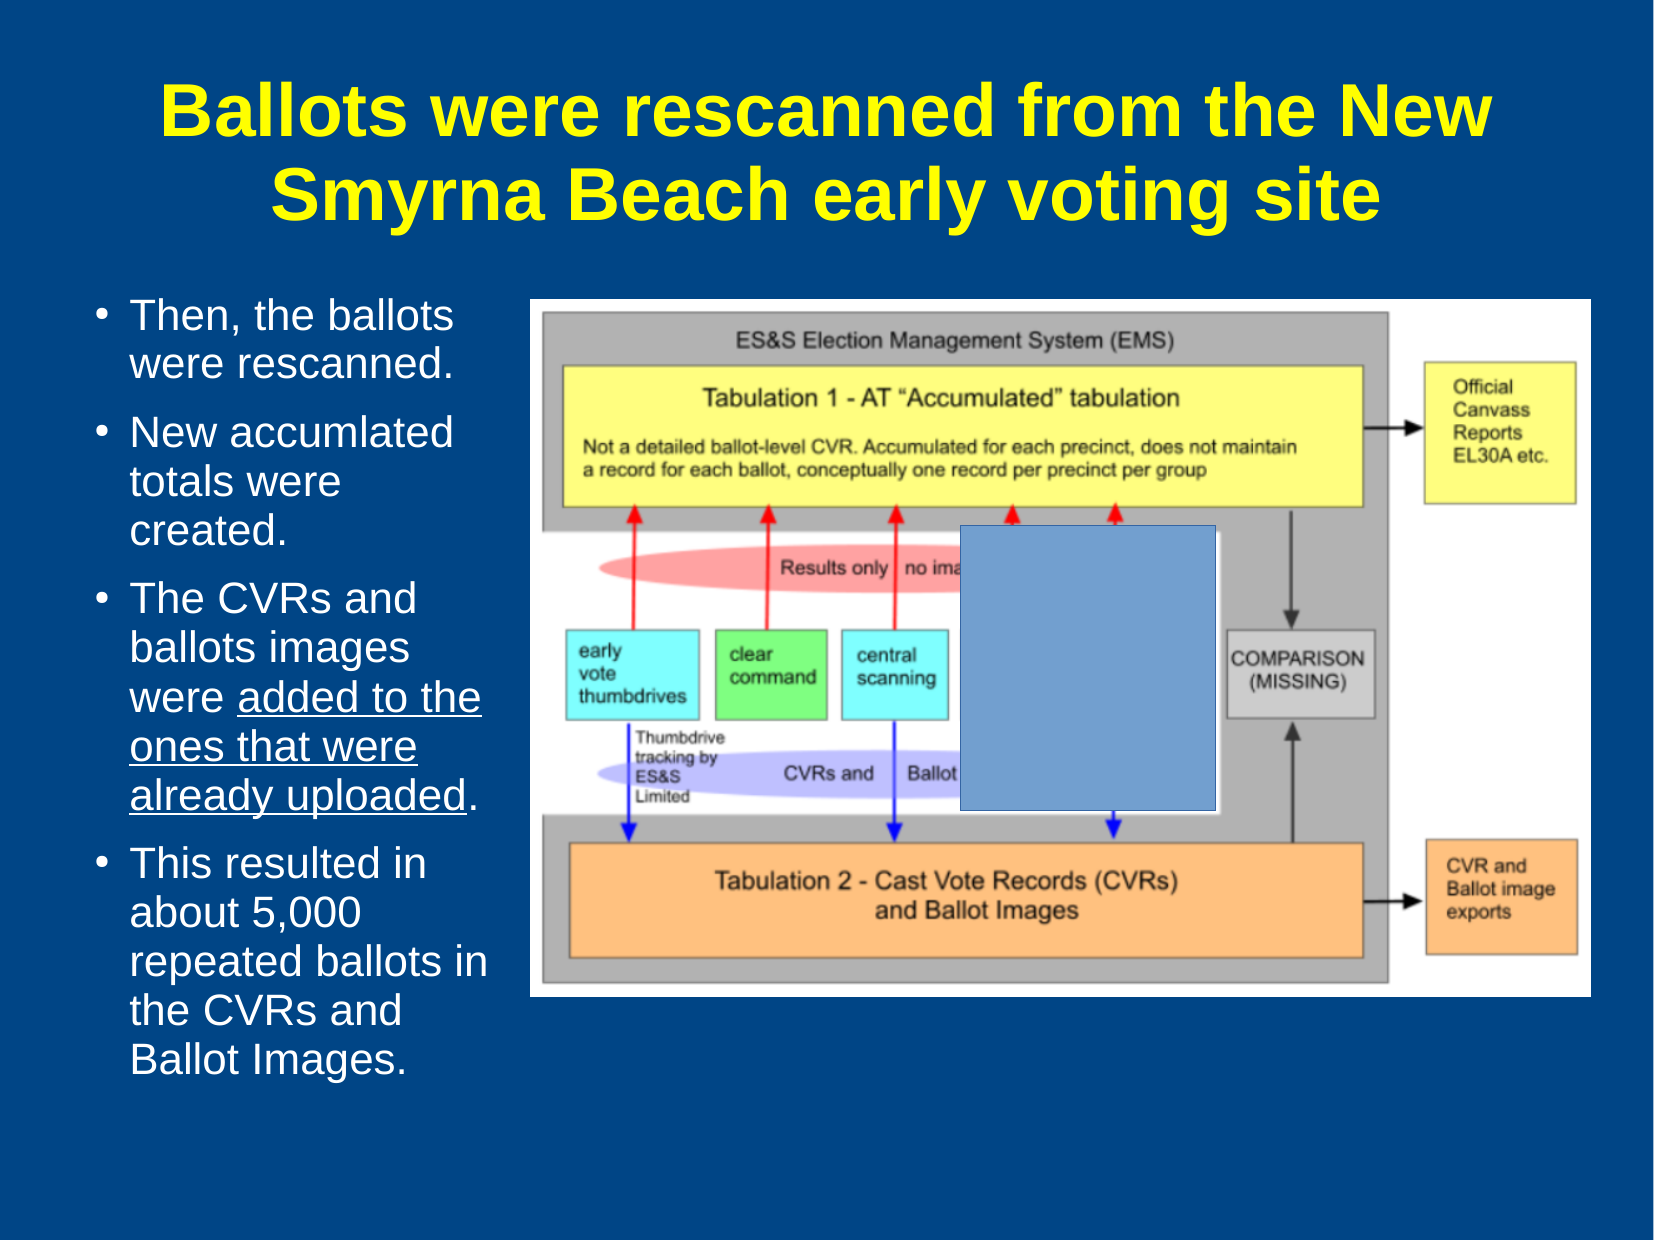

# Ballots were rescanned from the New Smyrna Beach early voting site
Then, the ballots were rescanned.
New accumlated totals were created.
The CVRs and ballots images were added to the ones that were already uploaded.
This resulted in about 5,000 repeated ballots in the CVRs and Ballot Images.